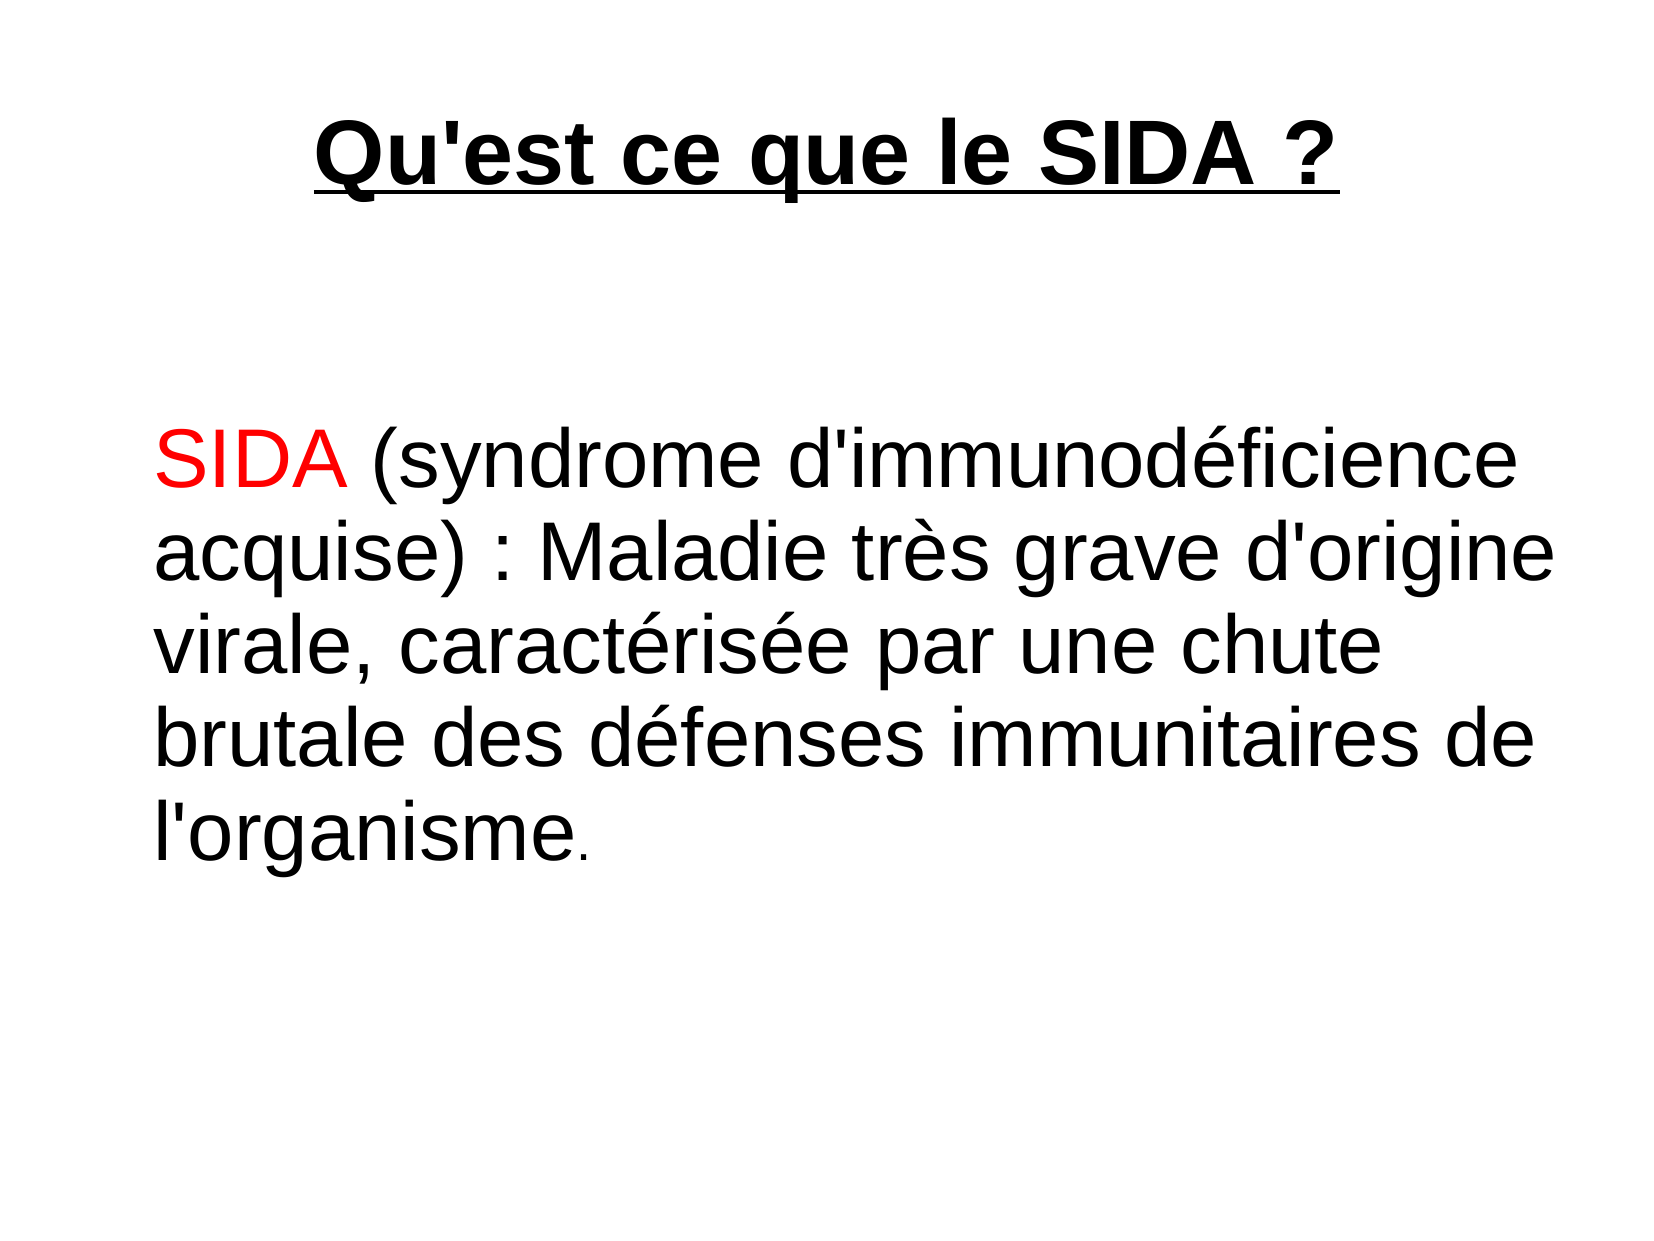

# Qu'est ce que le SIDA ?
SIDA (syndrome d'immunodéficience acquise) : Maladie très grave d'origine virale, caractérisée par une chute brutale des défenses immunitaires de l'organisme.